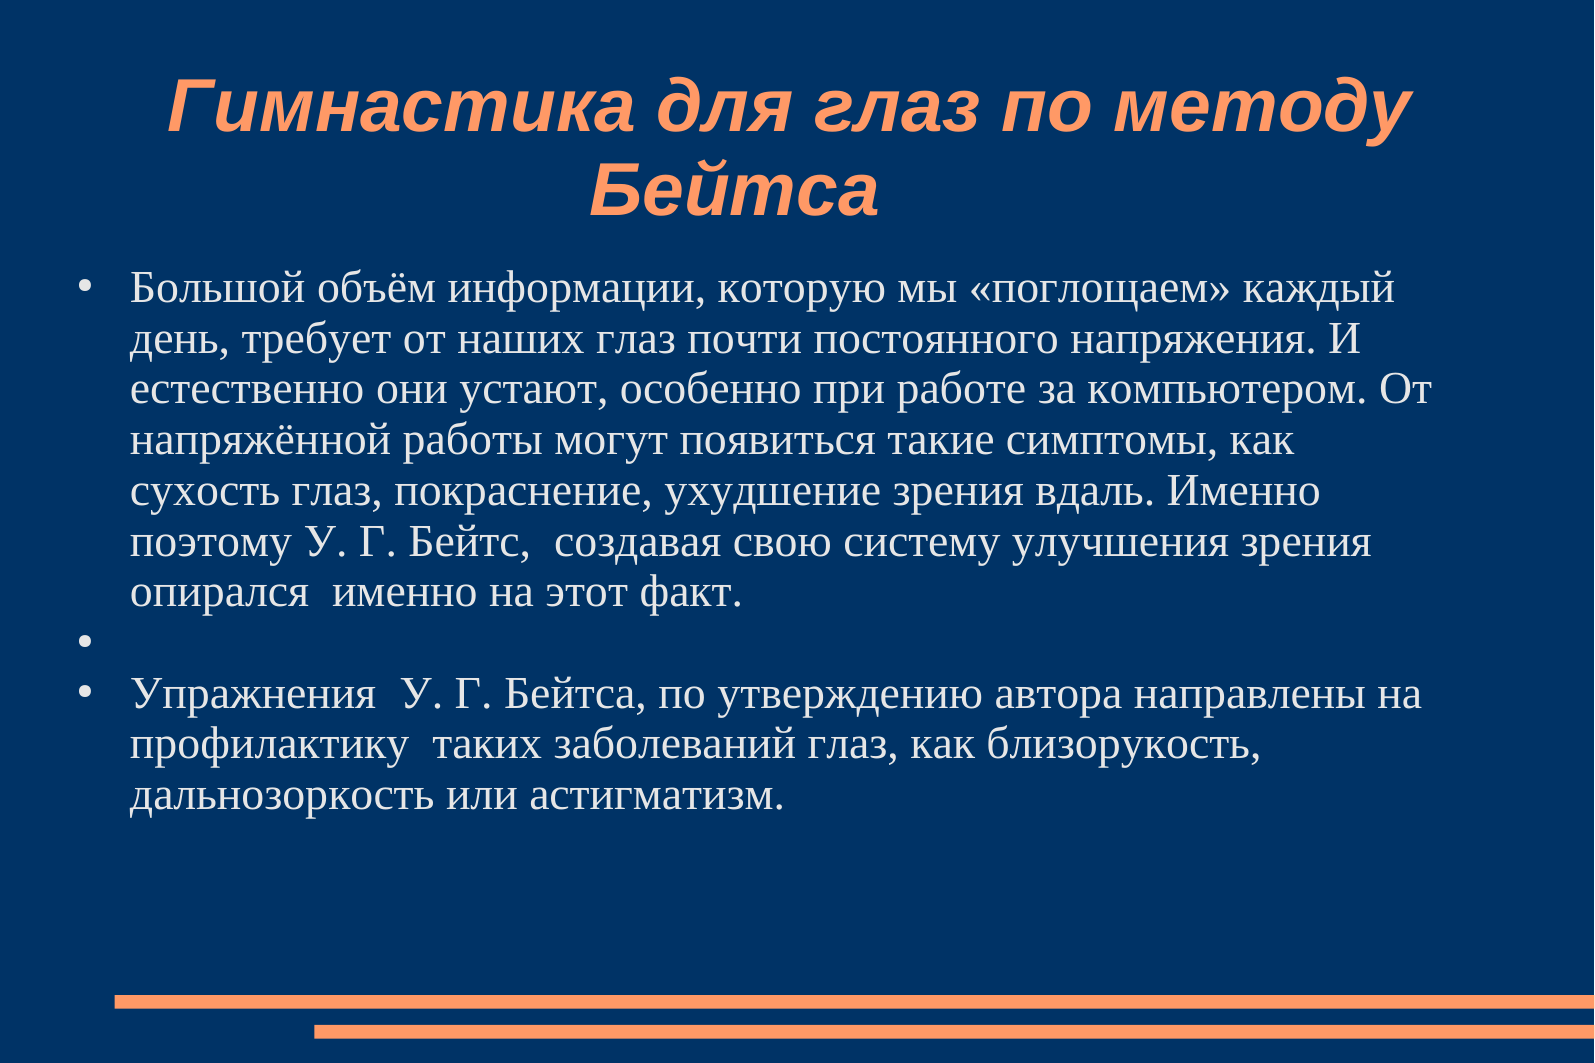

# Гимнастика для глаз по методу Бейтса
Большой объём информации, которую мы «поглощаем» каждый день, требует от наших глаз почти постоянного напряжения. И естественно они устают, особенно при работе за компьютером. От напряжённой работы могут появиться такие симптомы, как сухость глаз, покраснение, ухудшение зрения вдаль. Именно поэтому У. Г. Бейтс, создавая свою систему улучшения зрения опирался именно на этот факт.
Упражнения У. Г. Бейтса, по утверждению автора направлены на профилактику таких заболеваний глаз, как близорукость, дальнозоркость или астигматизм.